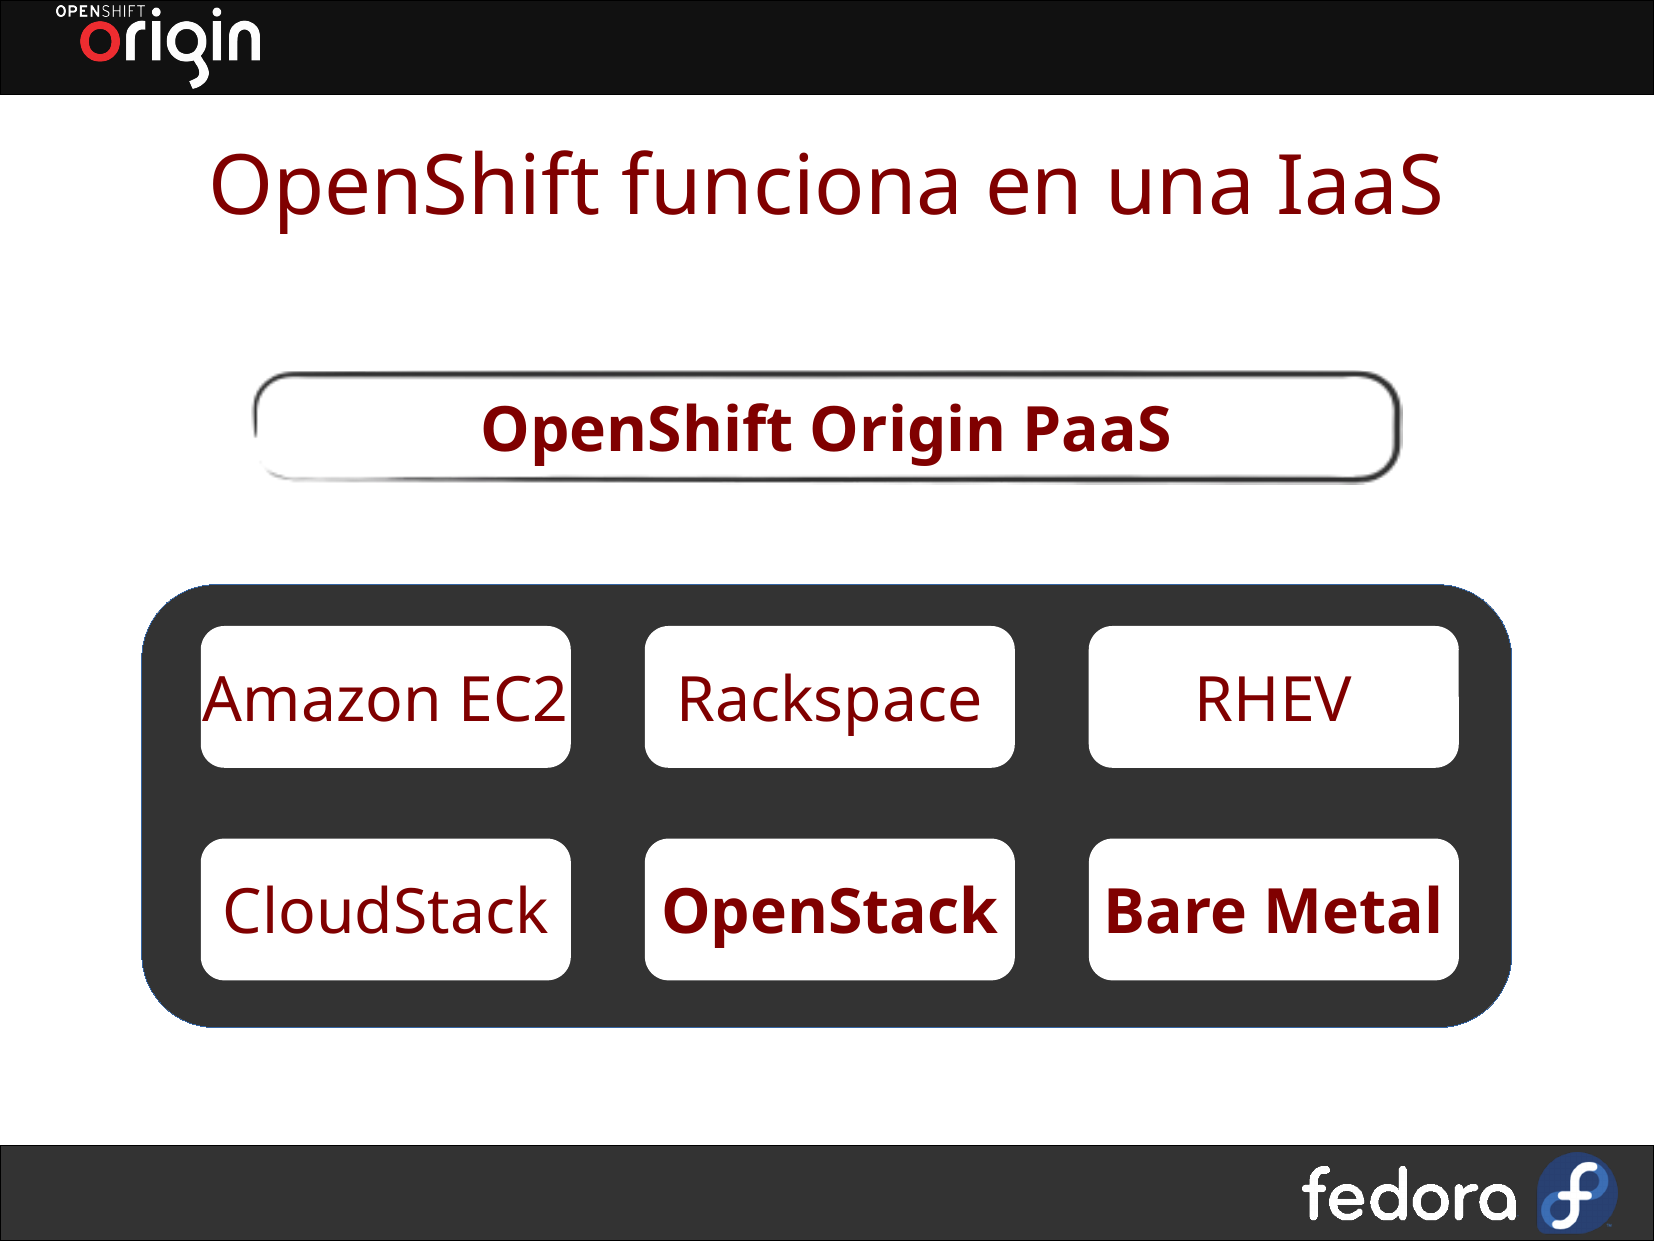

# OpenShift funciona en una IaaS
OpenShift Origin PaaS
Amazon EC2
Rackspace
RHEV
CloudStack
OpenStack
Bare Metal